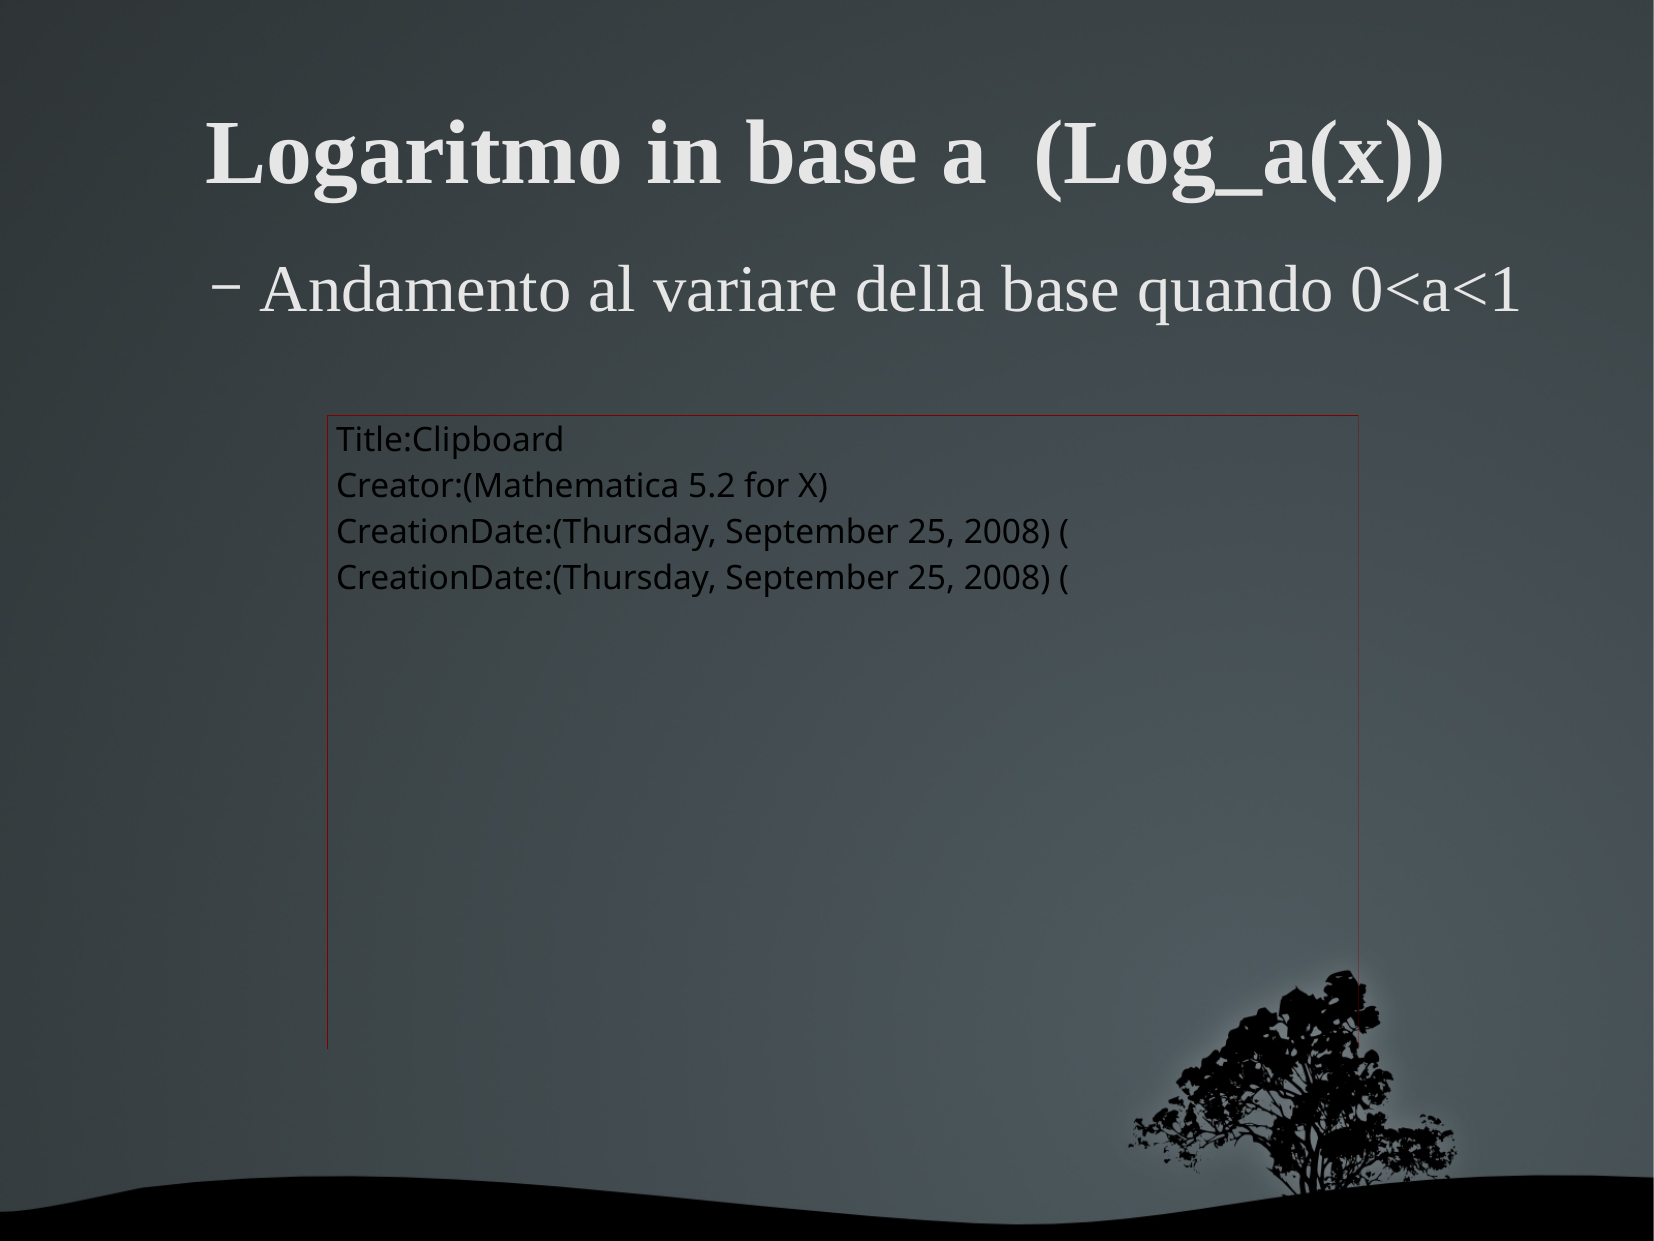

# Logaritmo in base a (Log_a(x))
Andamento al variare della base quando 0<a<1